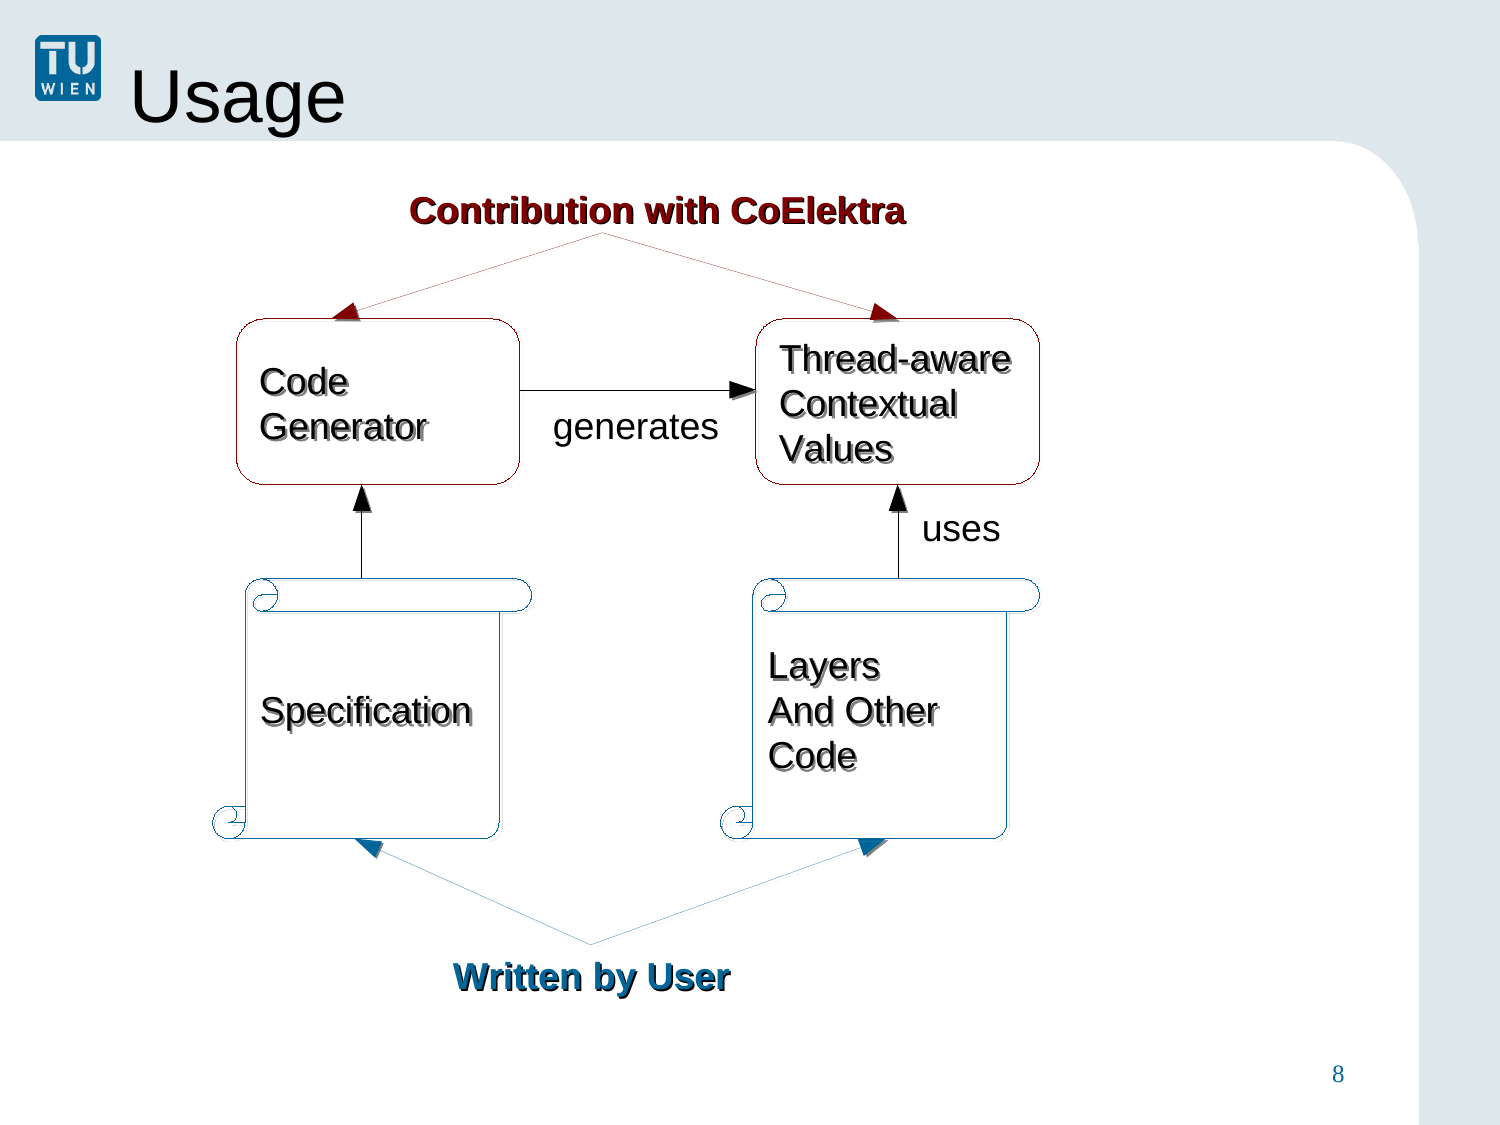

# Usage
Contribution with CoElektra
Code
Generator
Thread-aware
Contextual
Values
generates
uses
Specification
Layers
And Other
Code
Written by User
8